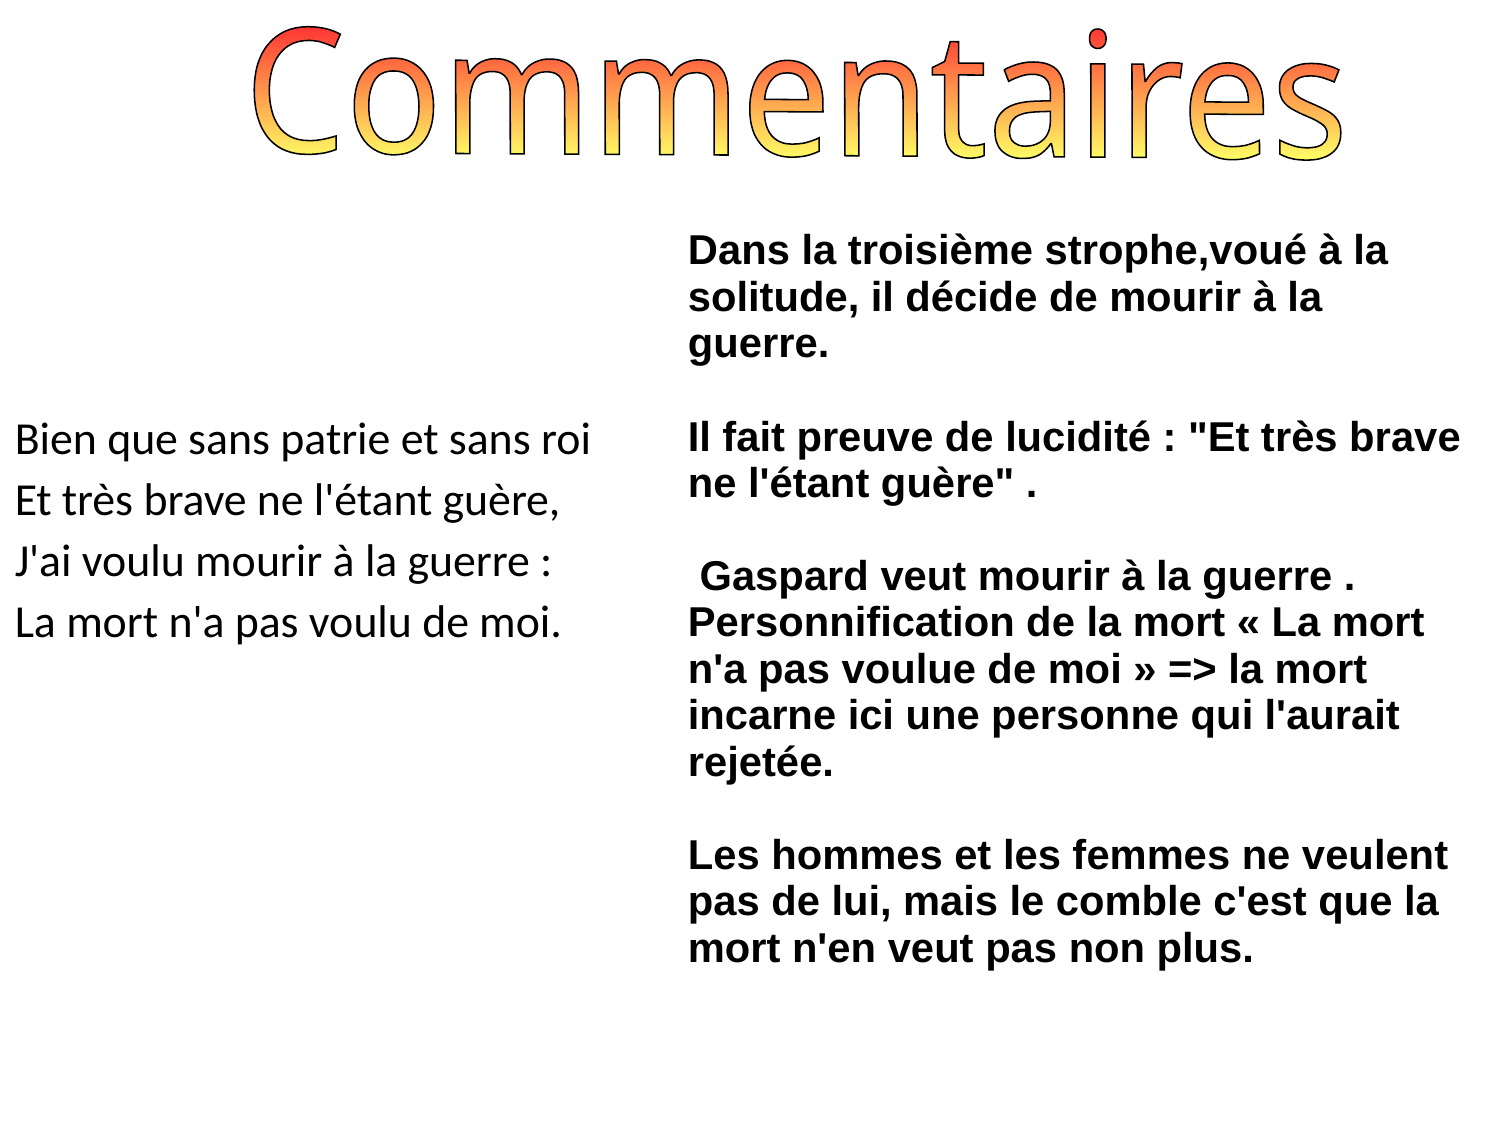

Commentaires
Dans la troisième strophe,voué à la solitude, il décide de mourir à la guerre.
Il fait preuve de lucidité : "Et très brave ne l'étant guère" .
 Gaspard veut mourir à la guerre . Personnification de la mort « La mort n'a pas voulue de moi » => la mort incarne ici une personne qui l'aurait rejetée.
Les hommes et les femmes ne veulent pas de lui, mais le comble c'est que la mort n'en veut pas non plus.
# Bien que sans patrie et sans roi
Et très brave ne l'étant guère,
J'ai voulu mourir à la guerre :
La mort n'a pas voulu de moi.